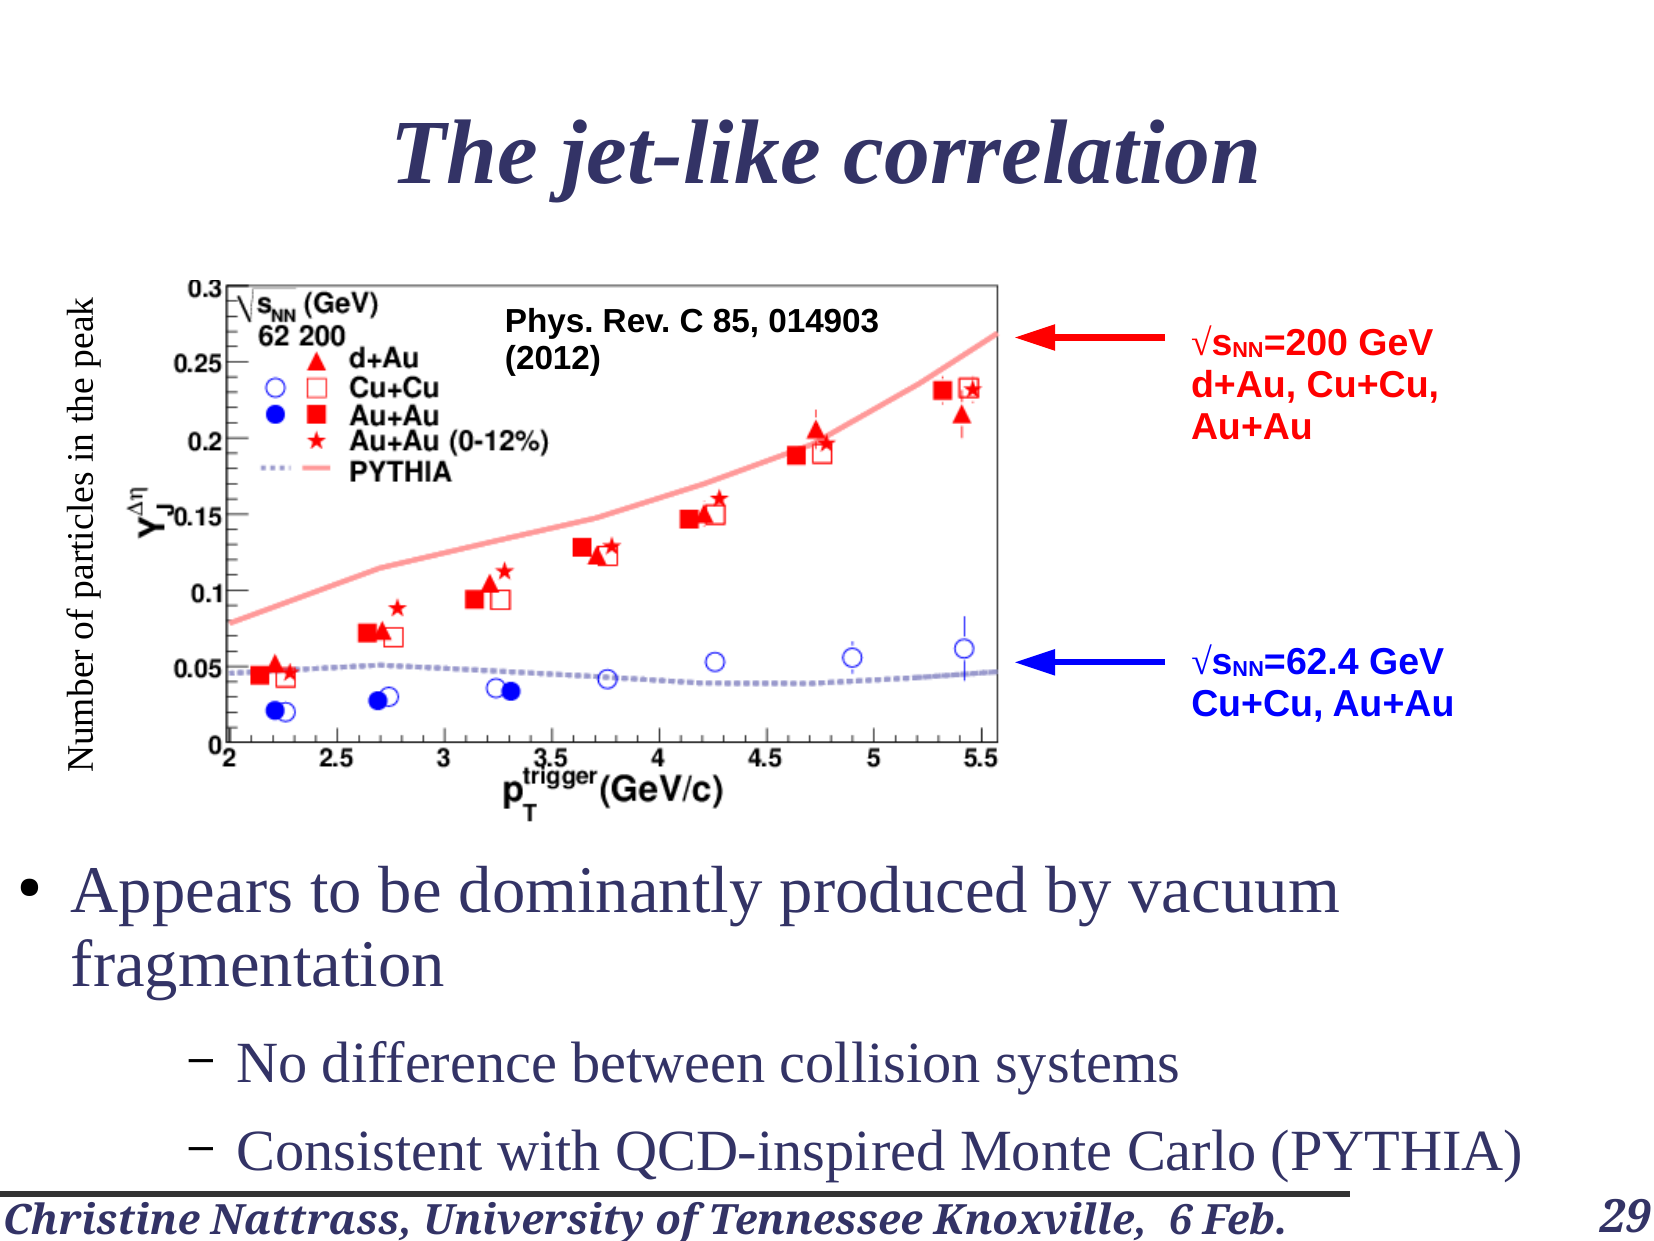

# The jet-like correlation
Phys. Rev. C 85, 014903 (2012)
√sNN=200 GeV
d+Au, Cu+Cu, Au+Au
Number of particles in the peak
√sNN=62.4 GeV
Cu+Cu, Au+Au
Appears to be dominantly produced by vacuum fragmentation
No difference between collision systems
Consistent with QCD-inspired Monte Carlo (PYTHIA)